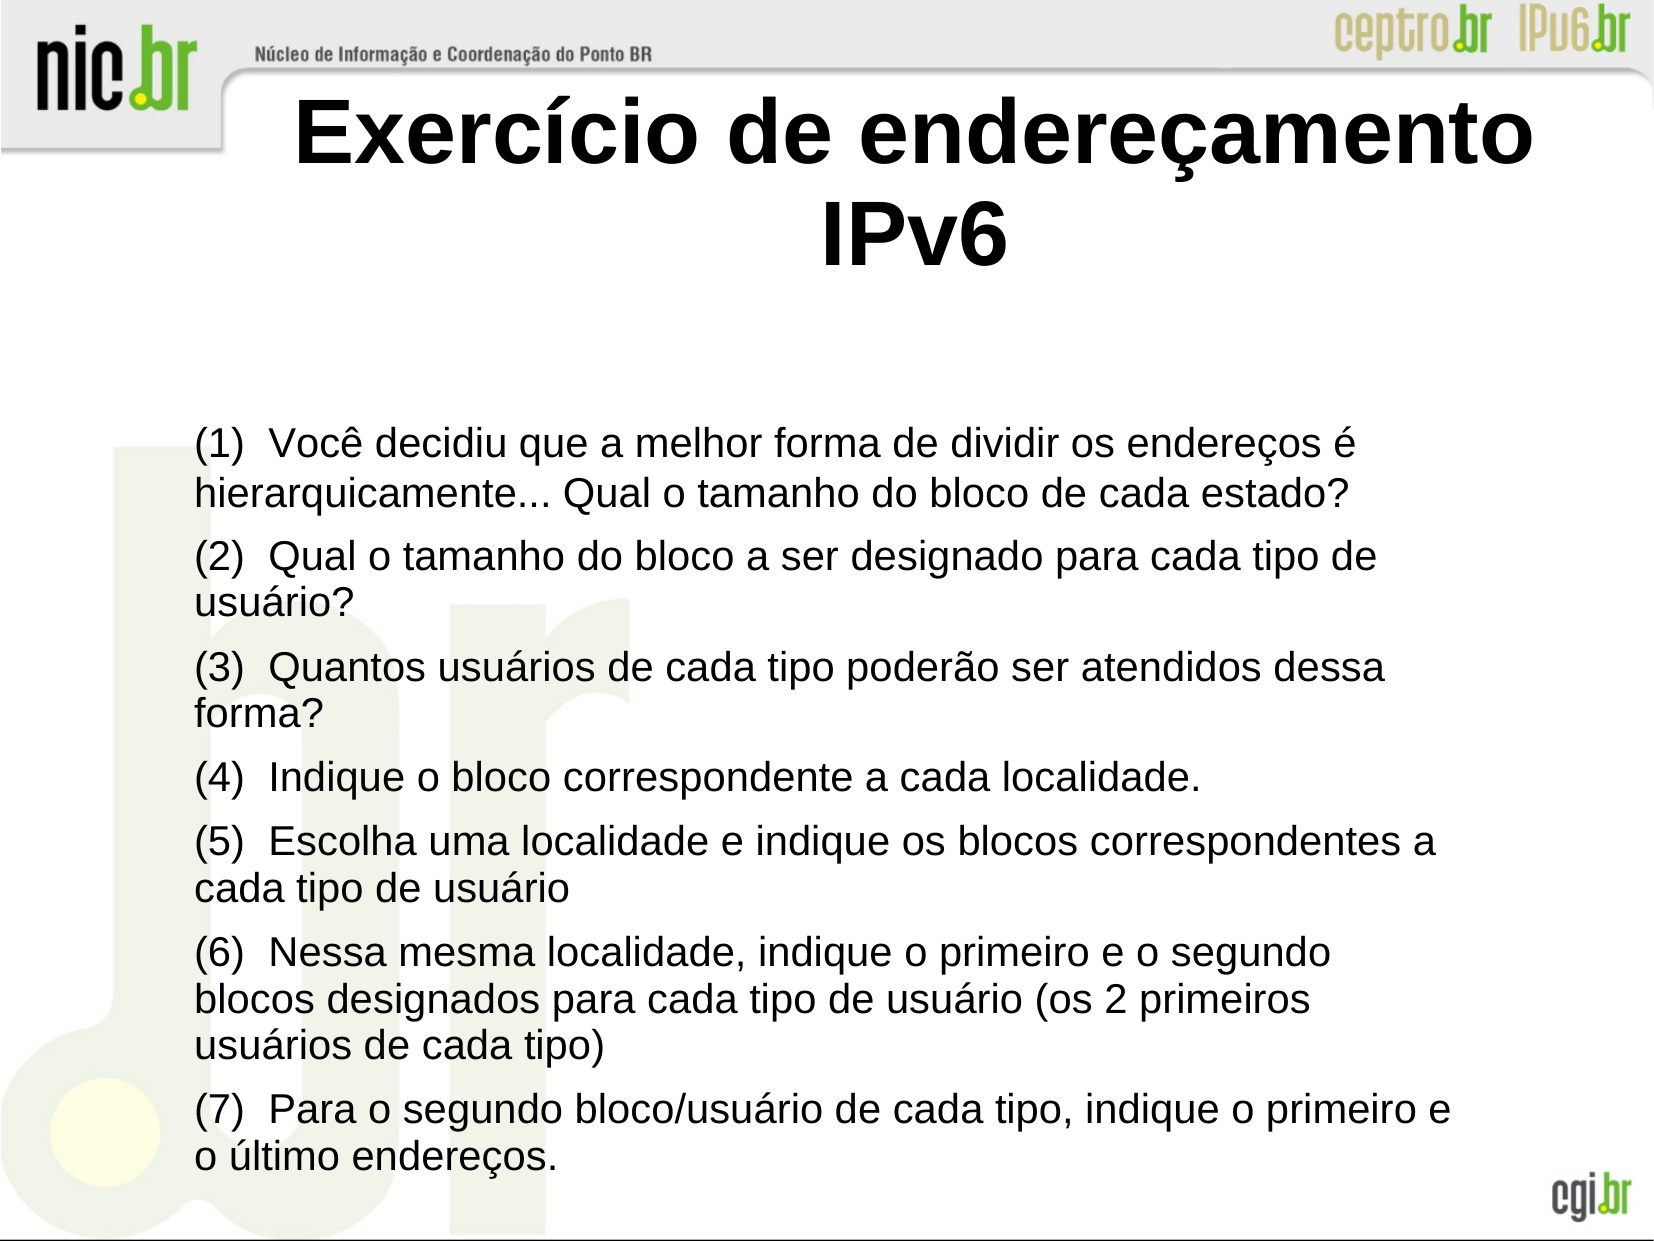

Exercício de endereçamento IPv6
 Você decidiu que a melhor forma de dividir os endereços é hierarquicamente... Qual o tamanho do bloco de cada estado?
 Qual o tamanho do bloco a ser designado para cada tipo de usuário?
 Quantos usuários de cada tipo poderão ser atendidos dessa forma?
 Indique o bloco correspondente a cada localidade.
 Escolha uma localidade e indique os blocos correspondentes a cada tipo de usuário
 Nessa mesma localidade, indique o primeiro e o segundo blocos designados para cada tipo de usuário (os 2 primeiros usuários de cada tipo)
 Para o segundo bloco/usuário de cada tipo, indique o primeiro e o último endereços.